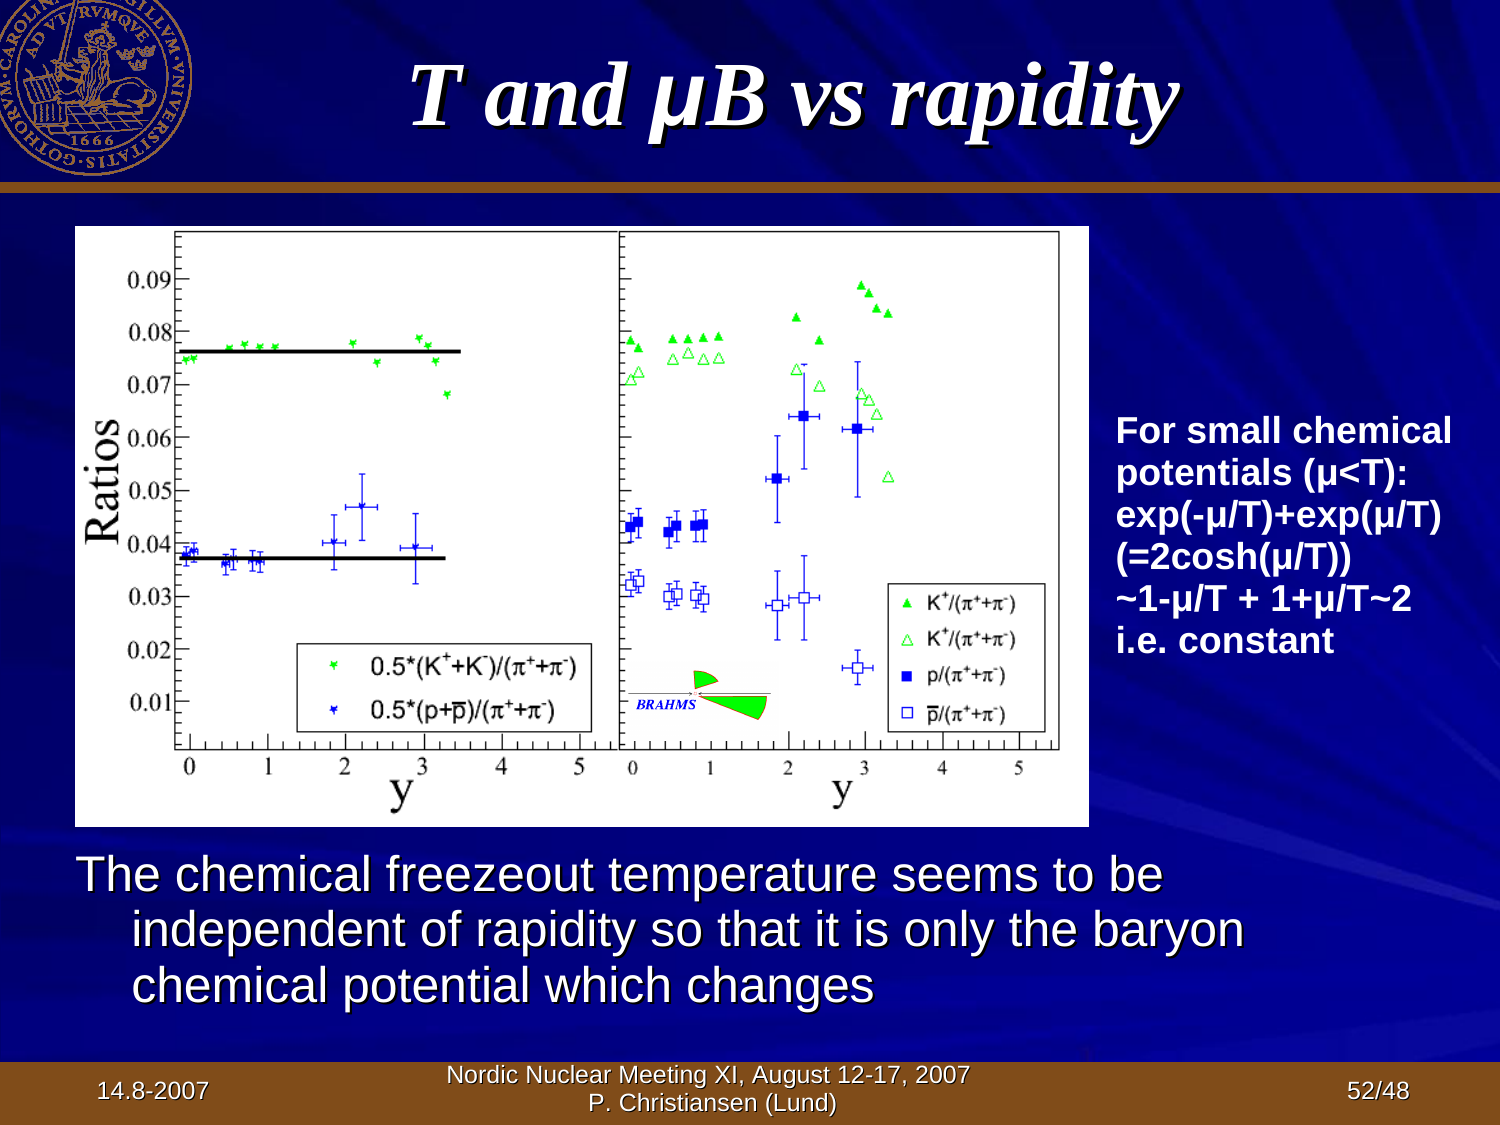

# T and μB vs rapidity
For small chemical potentials (μ<T):
exp(-μ/T)+exp(μ/T)
(=2cosh(μ/T))
~1-μ/T + 1+μ/T~2
i.e. constant
The chemical freezeout temperature seems to be independent of rapidity so that it is only the baryon chemical potential which changes
52